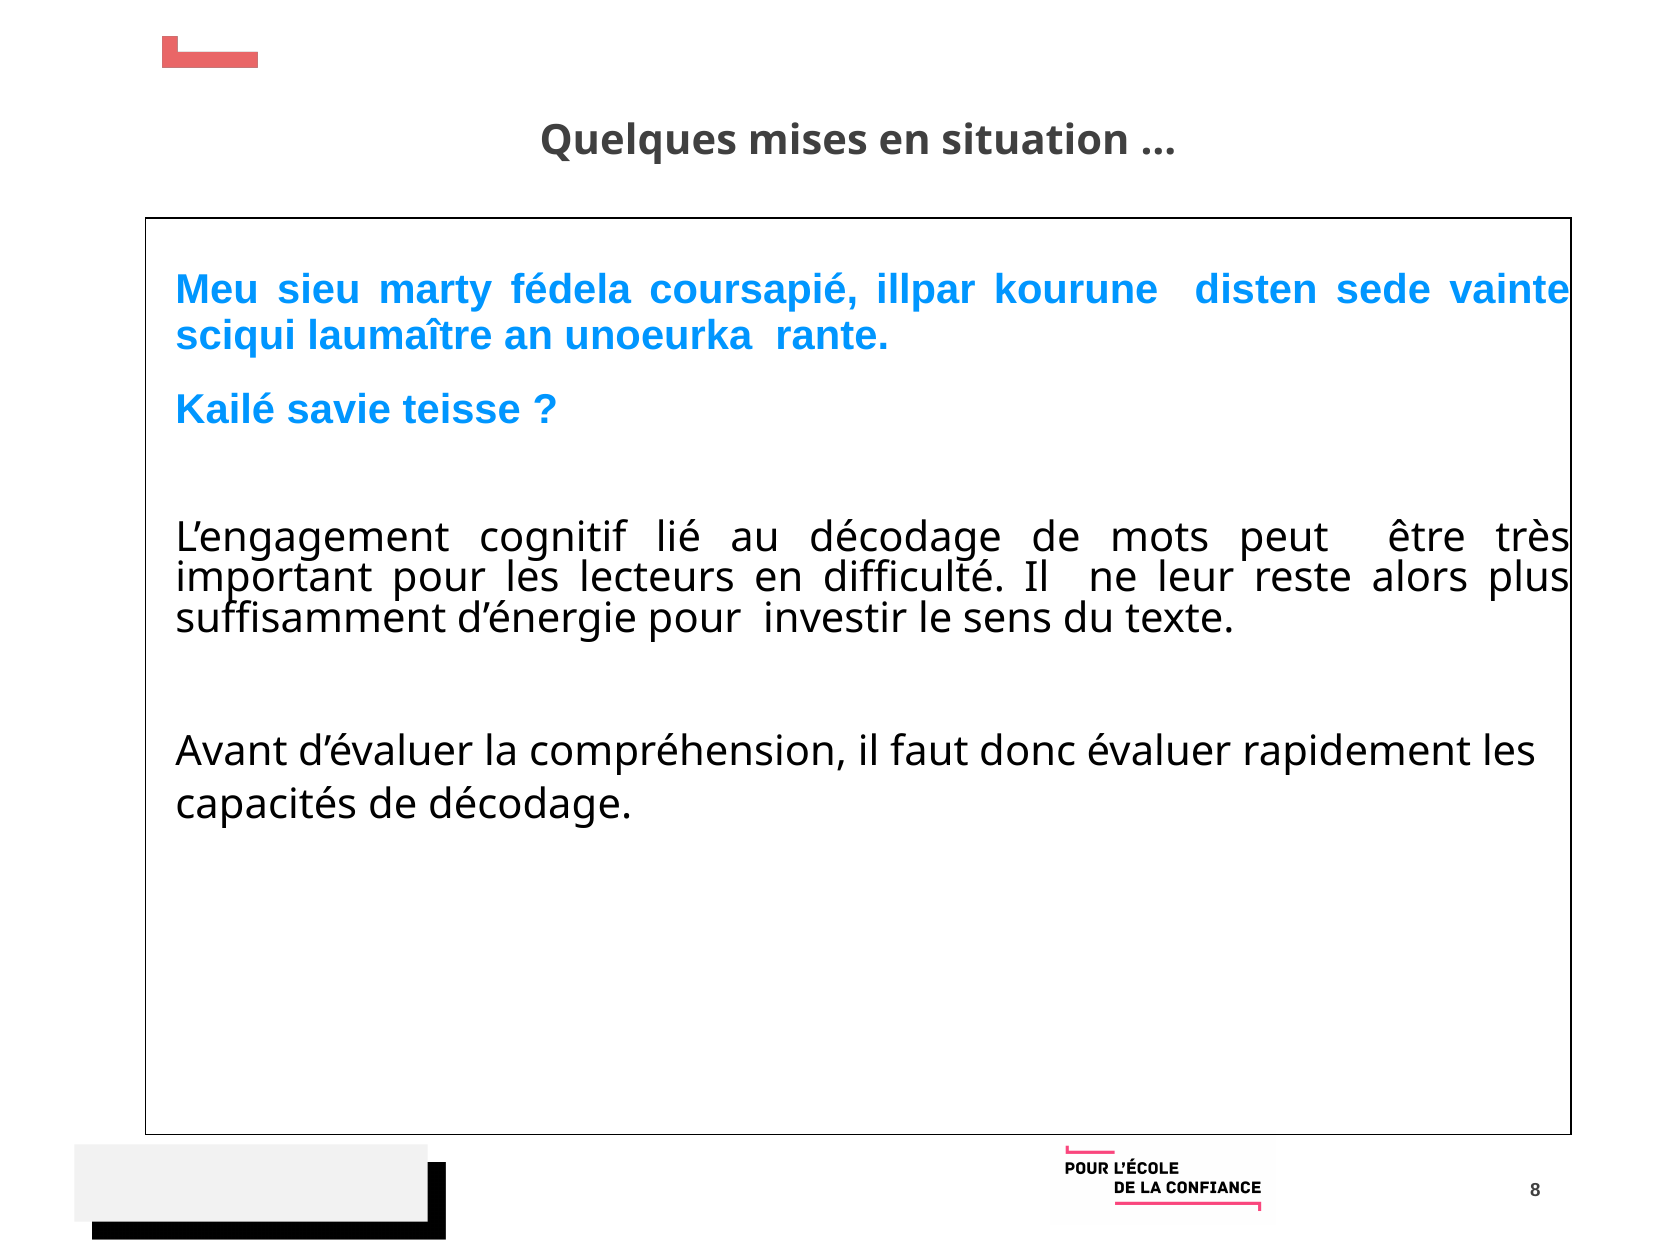

# Quelques mises en situation …
Meu sieu marty fédela coursapié, illpar kourune disten sede vainte sciqui laumaître an unoeurka rante.
Kailé savie teisse ?
L’engagement cognitif lié au décodage de mots peut être très important pour les lecteurs en difficulté. Il ne leur reste alors plus suffisamment d’énergie pour investir le sens du texte.
Avant d’évaluer la compréhension, il faut donc évaluer rapidement les capacités de décodage.